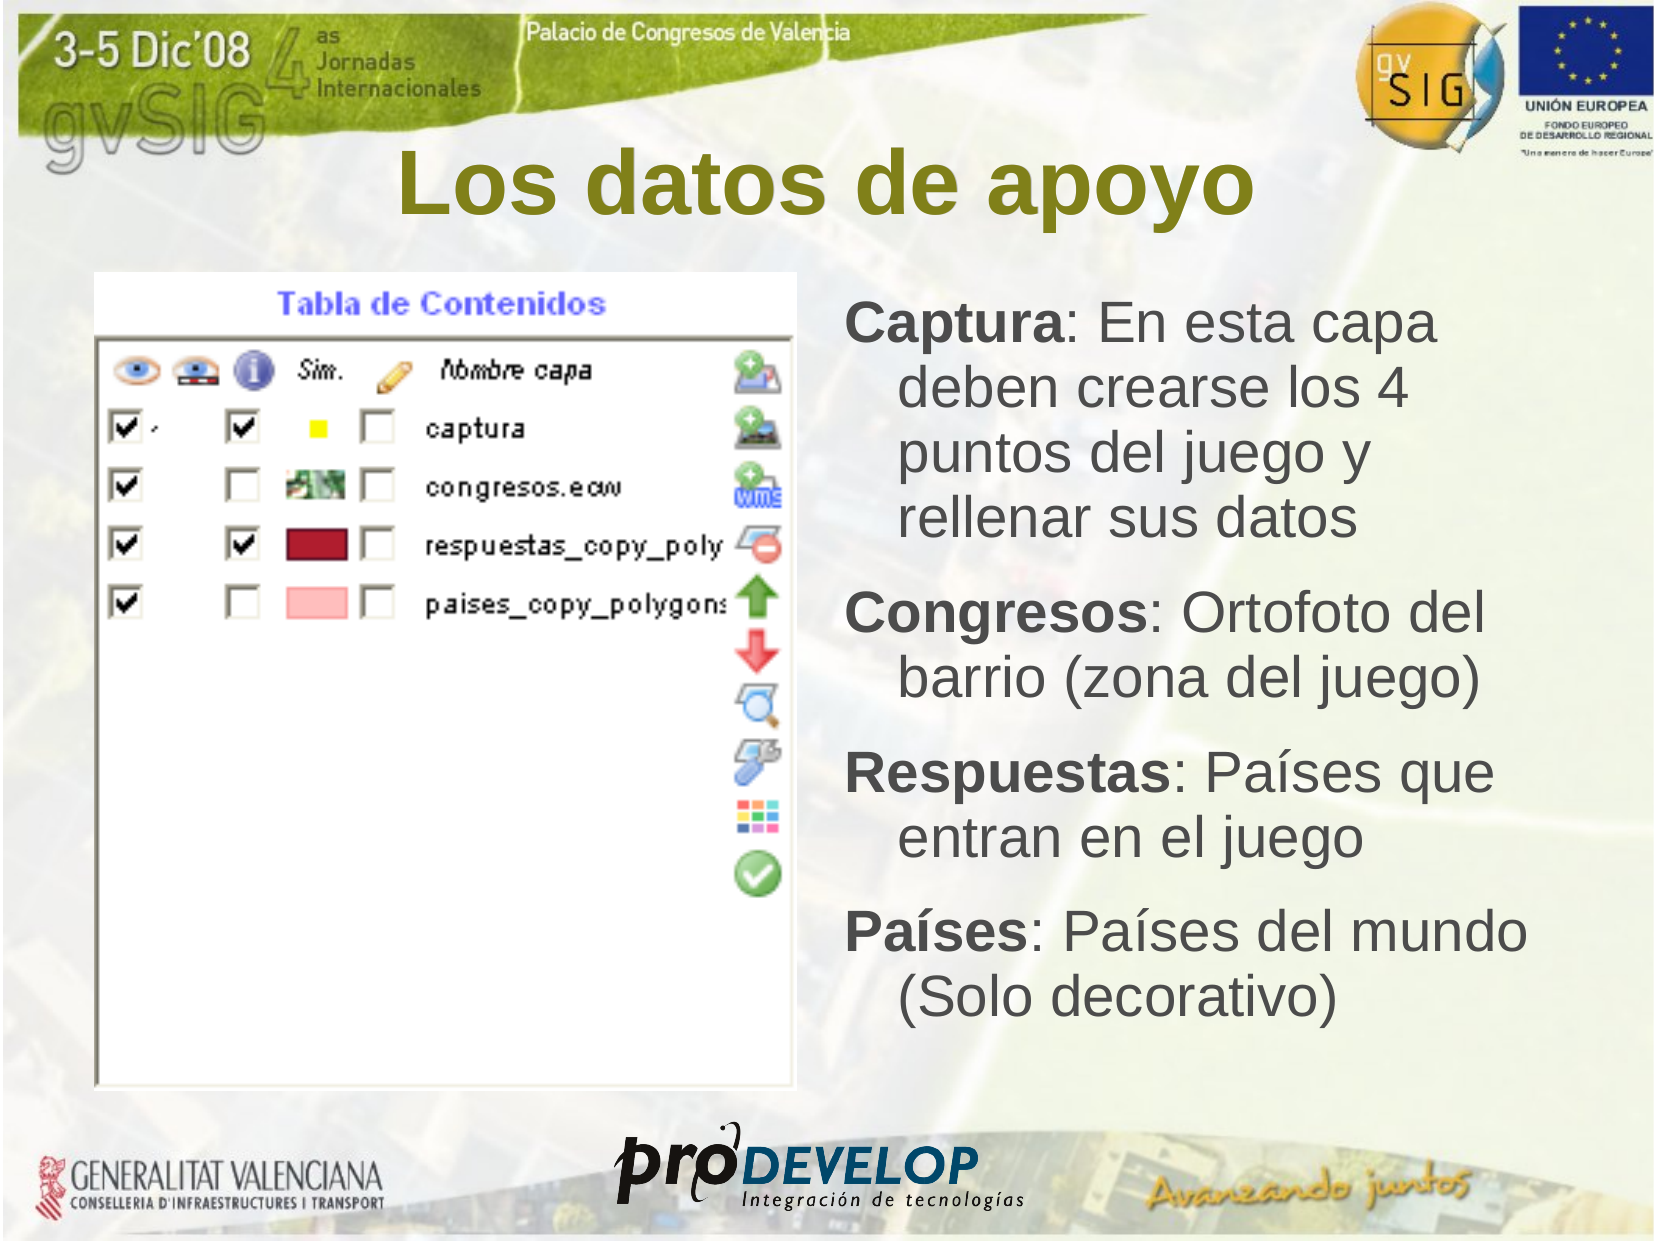

# Los datos de apoyo
Captura: En esta capa deben crearse los 4 puntos del juego y rellenar sus datos
Congresos: Ortofoto del barrio (zona del juego)
Respuestas: Países que entran en el juego
Países: Países del mundo (Solo decorativo)